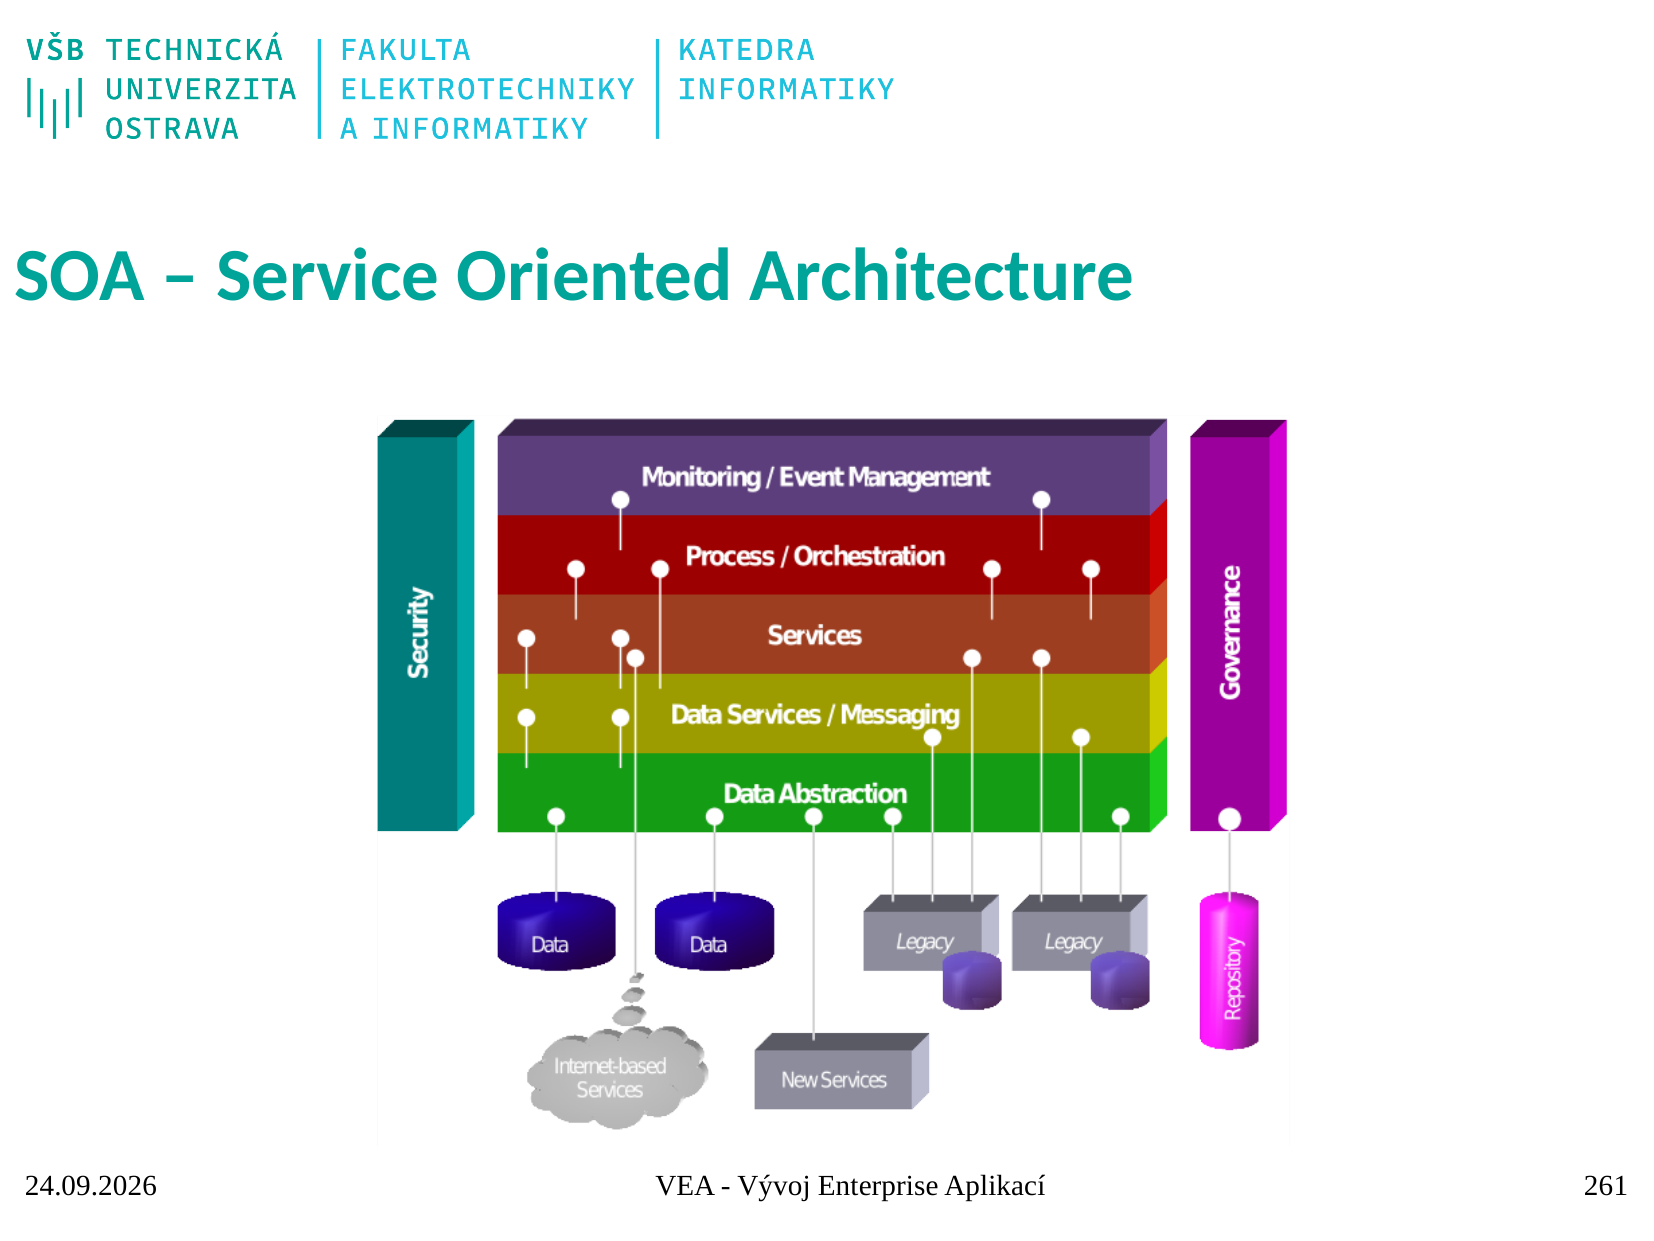

# SOA – Service Oriented Architecture
VEA - Vývoj Enterprise Aplikací
261